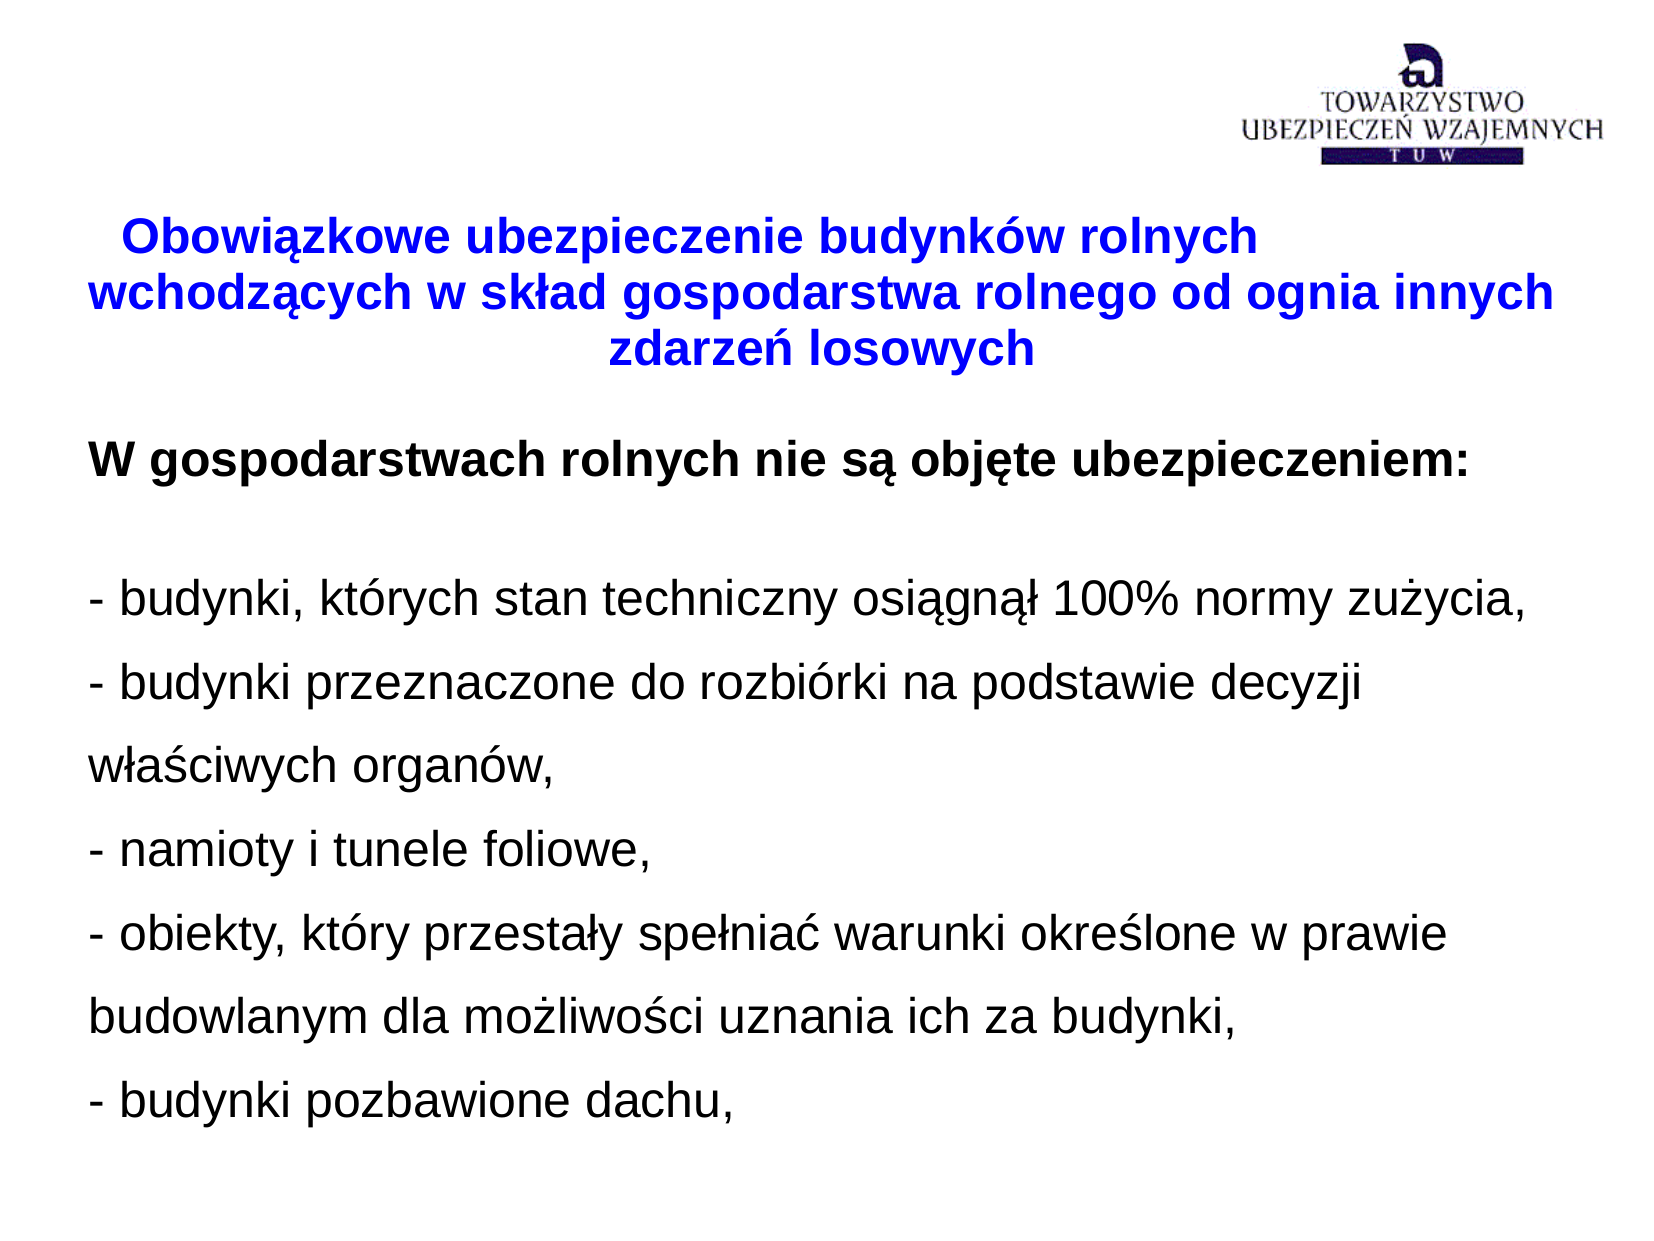

Obowiązkowe ubezpieczenie budynków rolnych 				wchodzących w skład gospodarstwa rolnego od ognia innych zdarzeń losowych
W gospodarstwach rolnych nie są objęte ubezpieczeniem:
- budynki, których stan techniczny osiągnął 100% normy zużycia,
- budynki przeznaczone do rozbiórki na podstawie decyzji 		właściwych organów,
- namioty i tunele foliowe,
- obiekty, który przestały spełniać warunki określone w prawie budowlanym dla możliwości uznania ich za budynki,
- budynki pozbawione dachu,